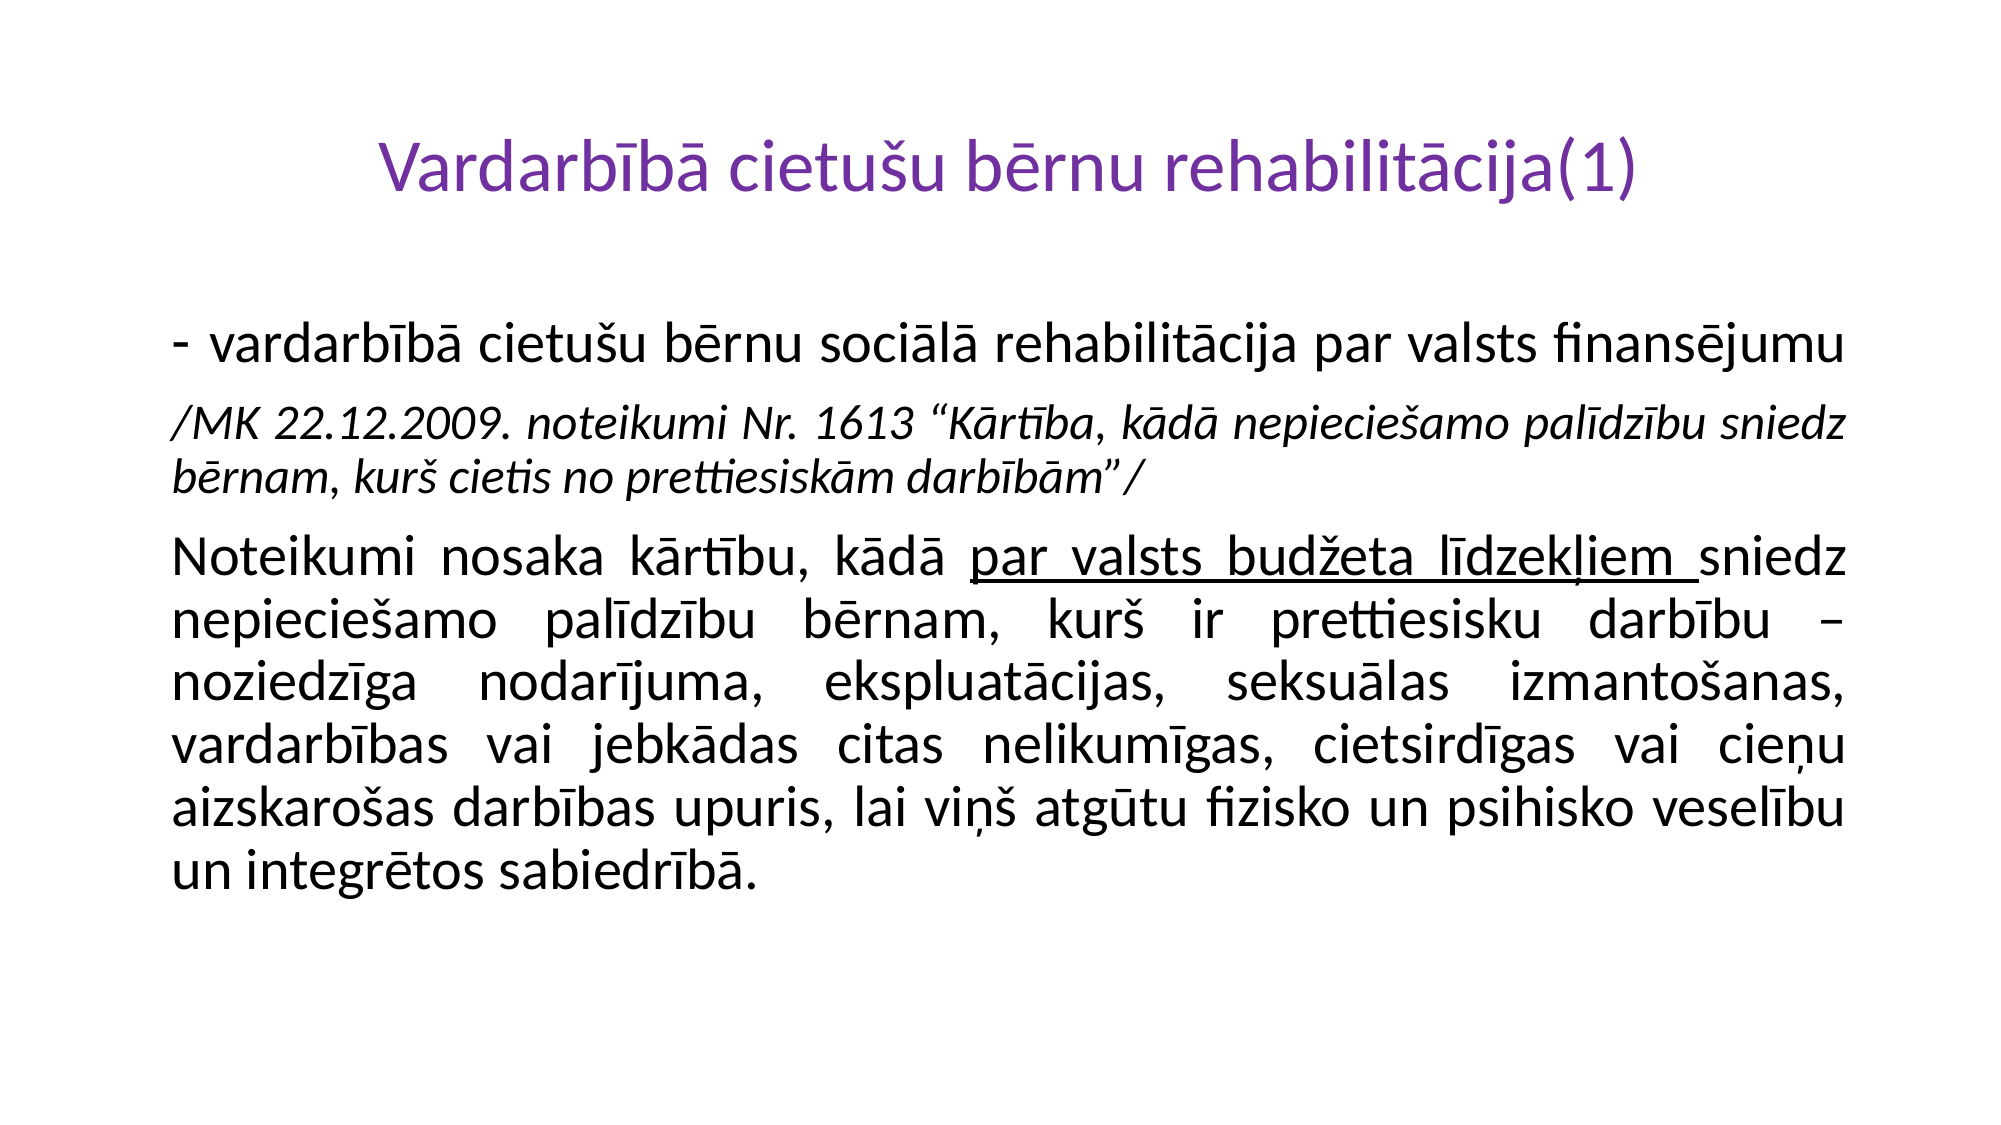

# Vardarbībā cietušu bērnu rehabilitācija(1)
vardarbībā cietušu bērnu sociālā rehabilitācija par valsts finansējumu
/MK 22.12.2009. noteikumi Nr. 1613 “Kārtība, kādā nepieciešamo palīdzību sniedz bērnam, kurš cietis no prettiesiskām darbībām”/
Noteikumi nosaka kārtību, kādā par valsts budžeta līdzekļiem sniedz nepieciešamo palīdzību bērnam, kurš ir prettiesisku darbību – noziedzīga nodarījuma, ekspluatācijas, seksuālas izmantošanas, vardarbības vai jebkādas citas nelikumīgas, cietsirdīgas vai cieņu aizskarošas darbības upuris, lai viņš atgūtu fizisko un psihisko veselību un integrētos sabiedrībā.